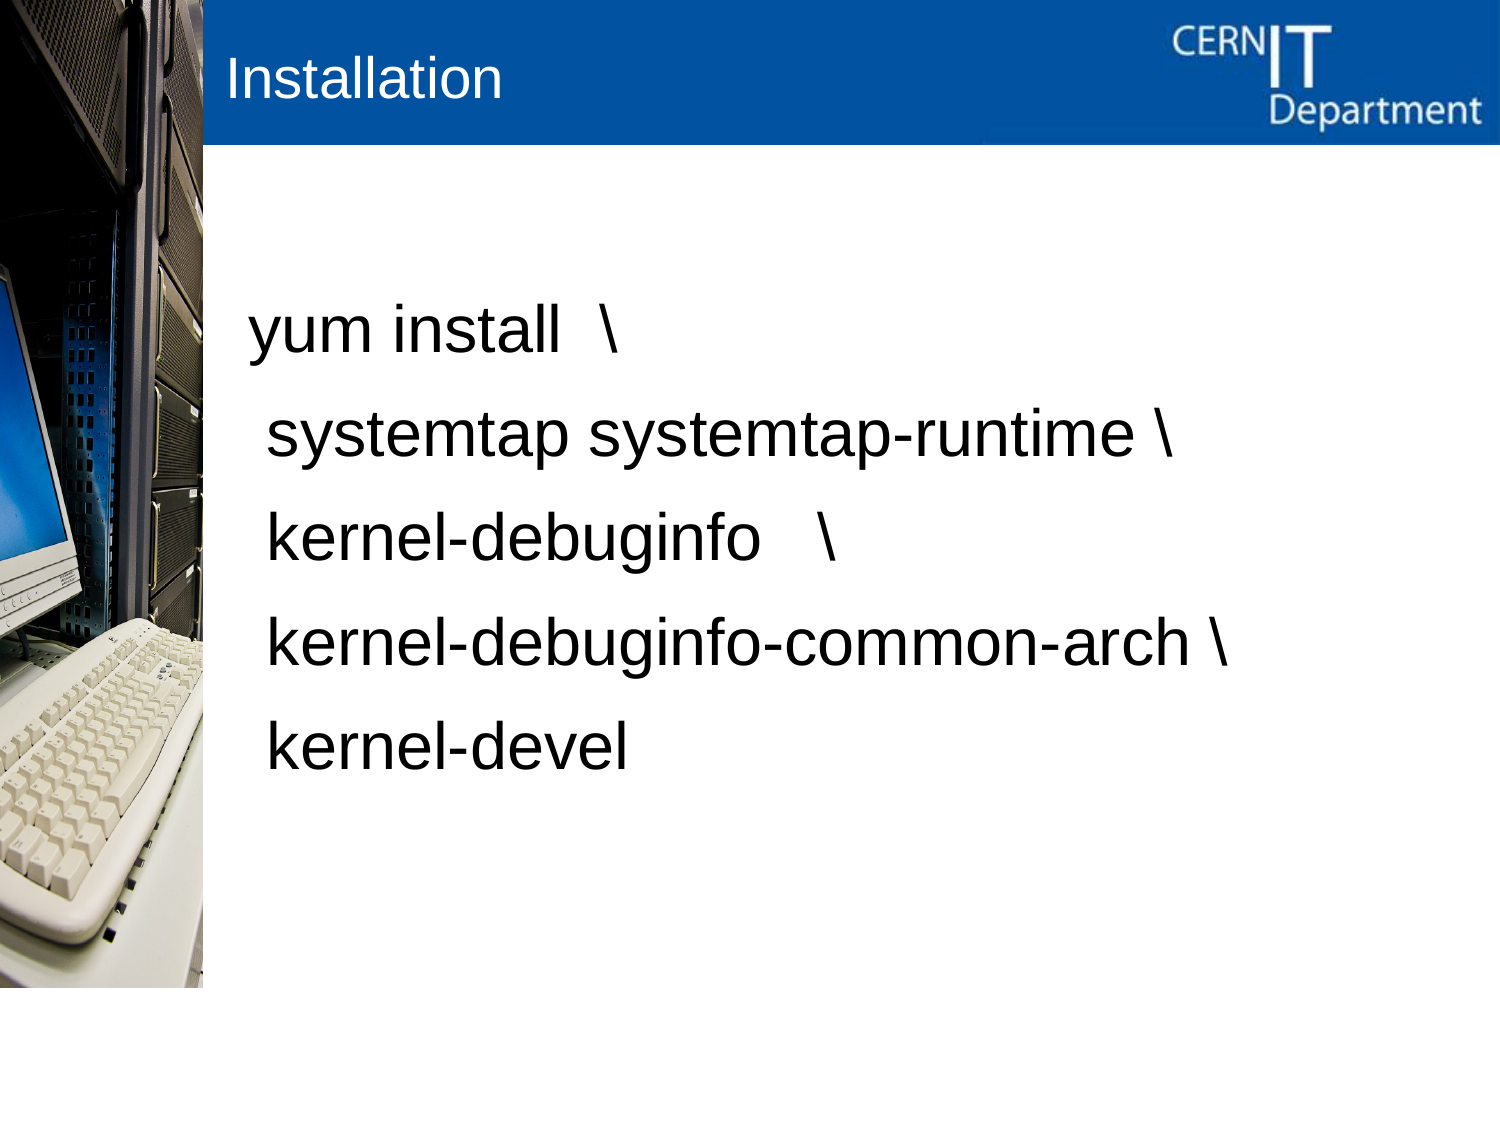

# Installation
 yum install \
 systemtap systemtap-runtime \
 kernel-debuginfo \
 kernel-debuginfo-common-arch \
 kernel-devel